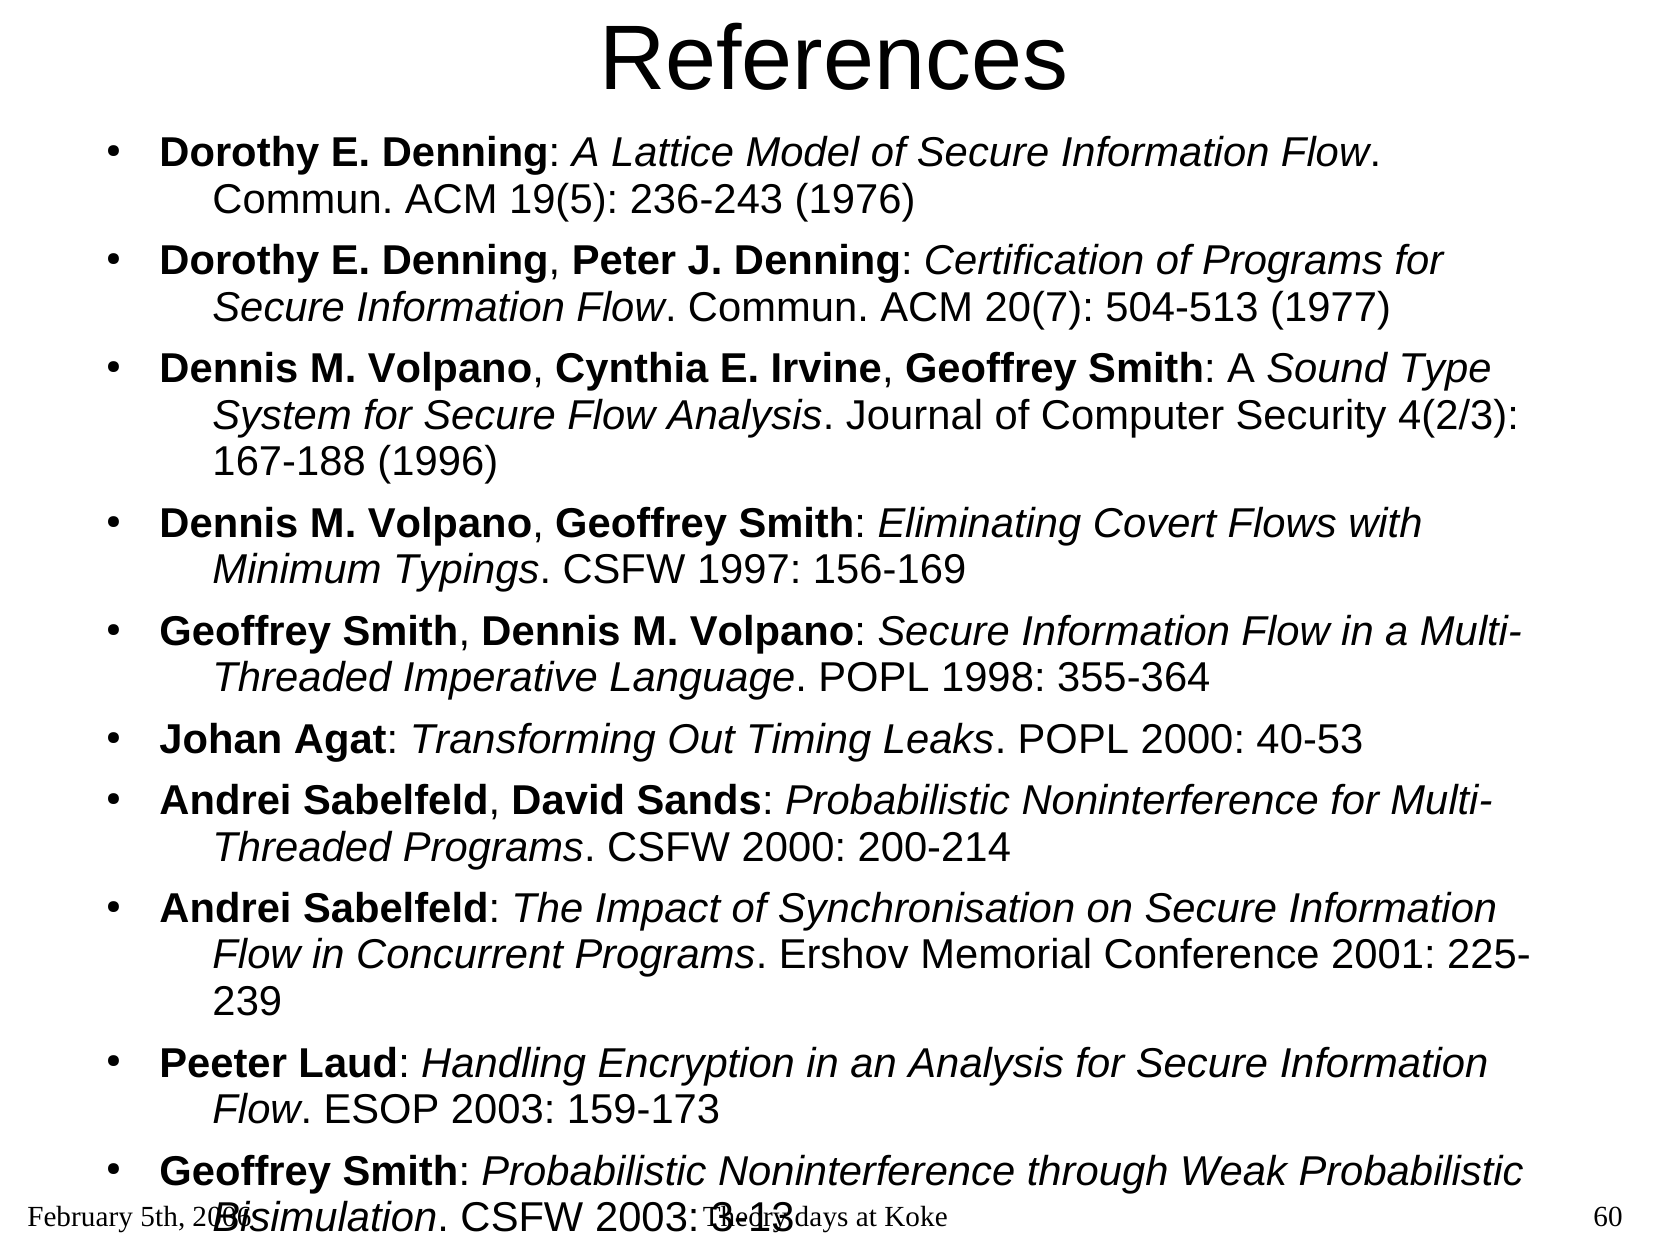

# References
Dorothy E. Denning: A Lattice Model of Secure Information Flow. Commun. ACM 19(5): 236-243 (1976)
Dorothy E. Denning, Peter J. Denning: Certification of Programs for Secure Information Flow. Commun. ACM 20(7): 504-513 (1977)
Dennis M. Volpano, Cynthia E. Irvine, Geoffrey Smith: A Sound Type System for Secure Flow Analysis. Journal of Computer Security 4(2/3): 167-188 (1996)
Dennis M. Volpano, Geoffrey Smith: Eliminating Covert Flows with Minimum Typings. CSFW 1997: 156-169
Geoffrey Smith, Dennis M. Volpano: Secure Information Flow in a Multi-Threaded Imperative Language. POPL 1998: 355-364
Johan Agat: Transforming Out Timing Leaks. POPL 2000: 40-53
Andrei Sabelfeld, David Sands: Probabilistic Noninterference for Multi-Threaded Programs. CSFW 2000: 200-214
Andrei Sabelfeld: The Impact of Synchronisation on Secure Information Flow in Concurrent Programs. Ershov Memorial Conference 2001: 225-239
Peeter Laud: Handling Encryption in an Analysis for Secure Information Flow. ESOP 2003: 159-173
Geoffrey Smith: Probabilistic Noninterference through Weak Probabilistic Bisimulation. CSFW 2003: 3-13
February 5th, 2006
Theory days at Koke
60